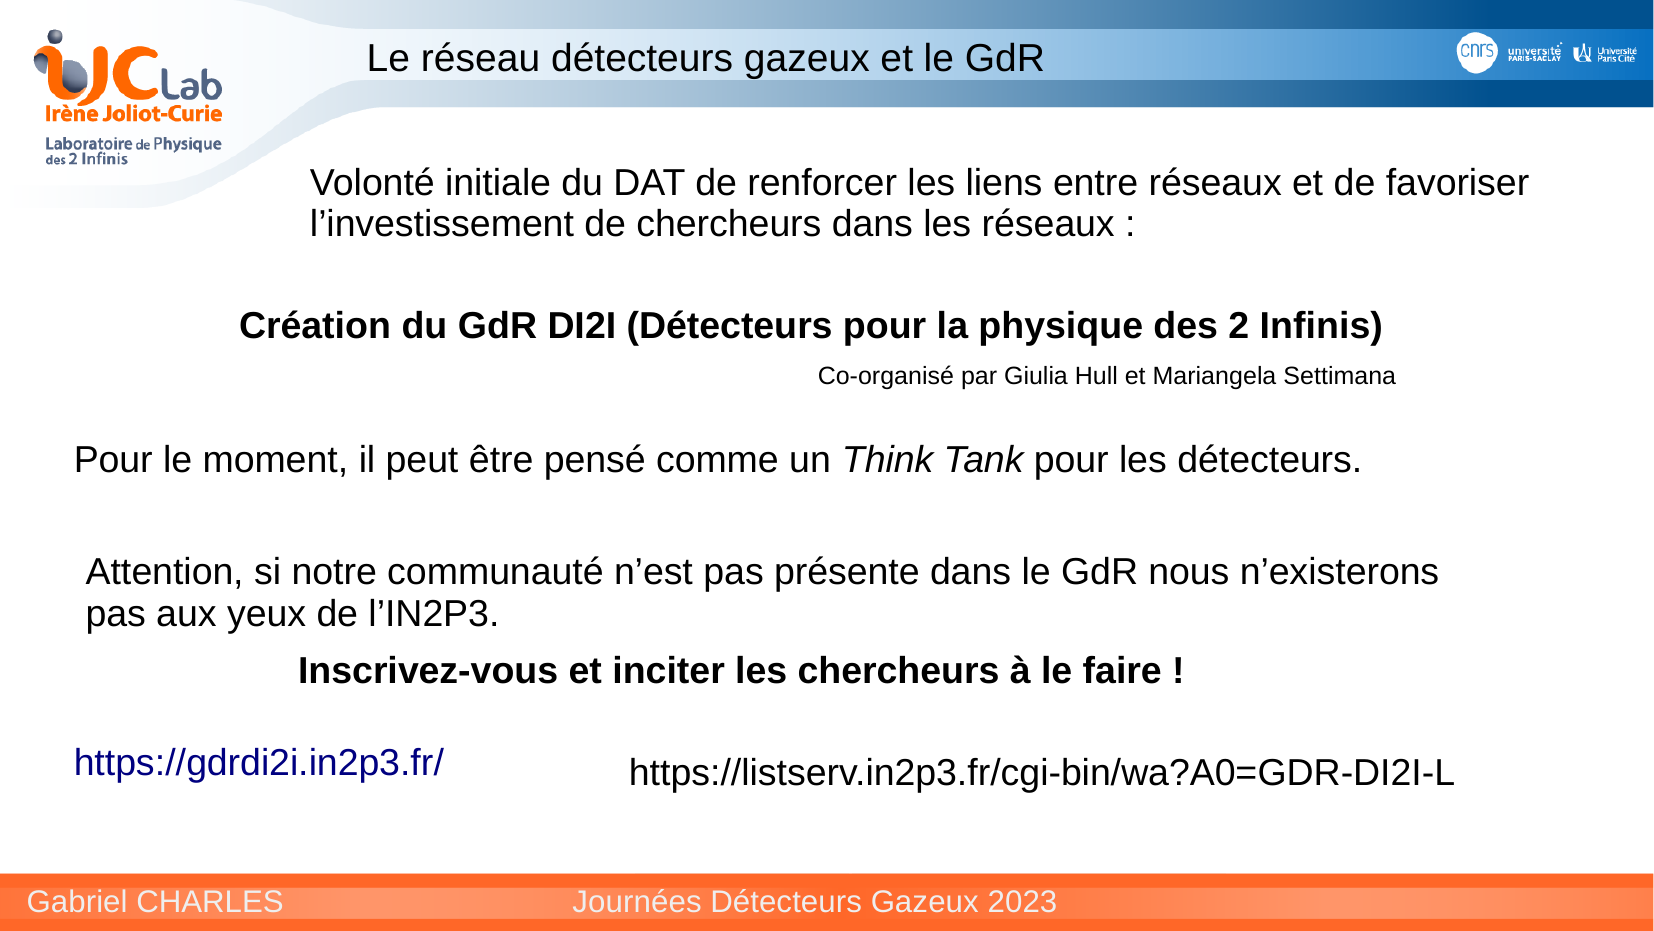

# Le réseau détecteurs gazeux et le GdR
Volonté initiale du DAT de renforcer les liens entre réseaux et de favoriser l’investissement de chercheurs dans les réseaux :
Création du GdR DI2I (Détecteurs pour la physique des 2 Infinis)
Co-organisé par Giulia Hull et Mariangela Settimana
Pour le moment, il peut être pensé comme un Think Tank pour les détecteurs.
Attention, si notre communauté n’est pas présente dans le GdR nous n’existerons pas aux yeux de l’IN2P3.
Inscrivez-vous et inciter les chercheurs à le faire !
https://gdrdi2i.in2p3.fr/
https://listserv.in2p3.fr/cgi-bin/wa?A0=GDR-DI2I-L